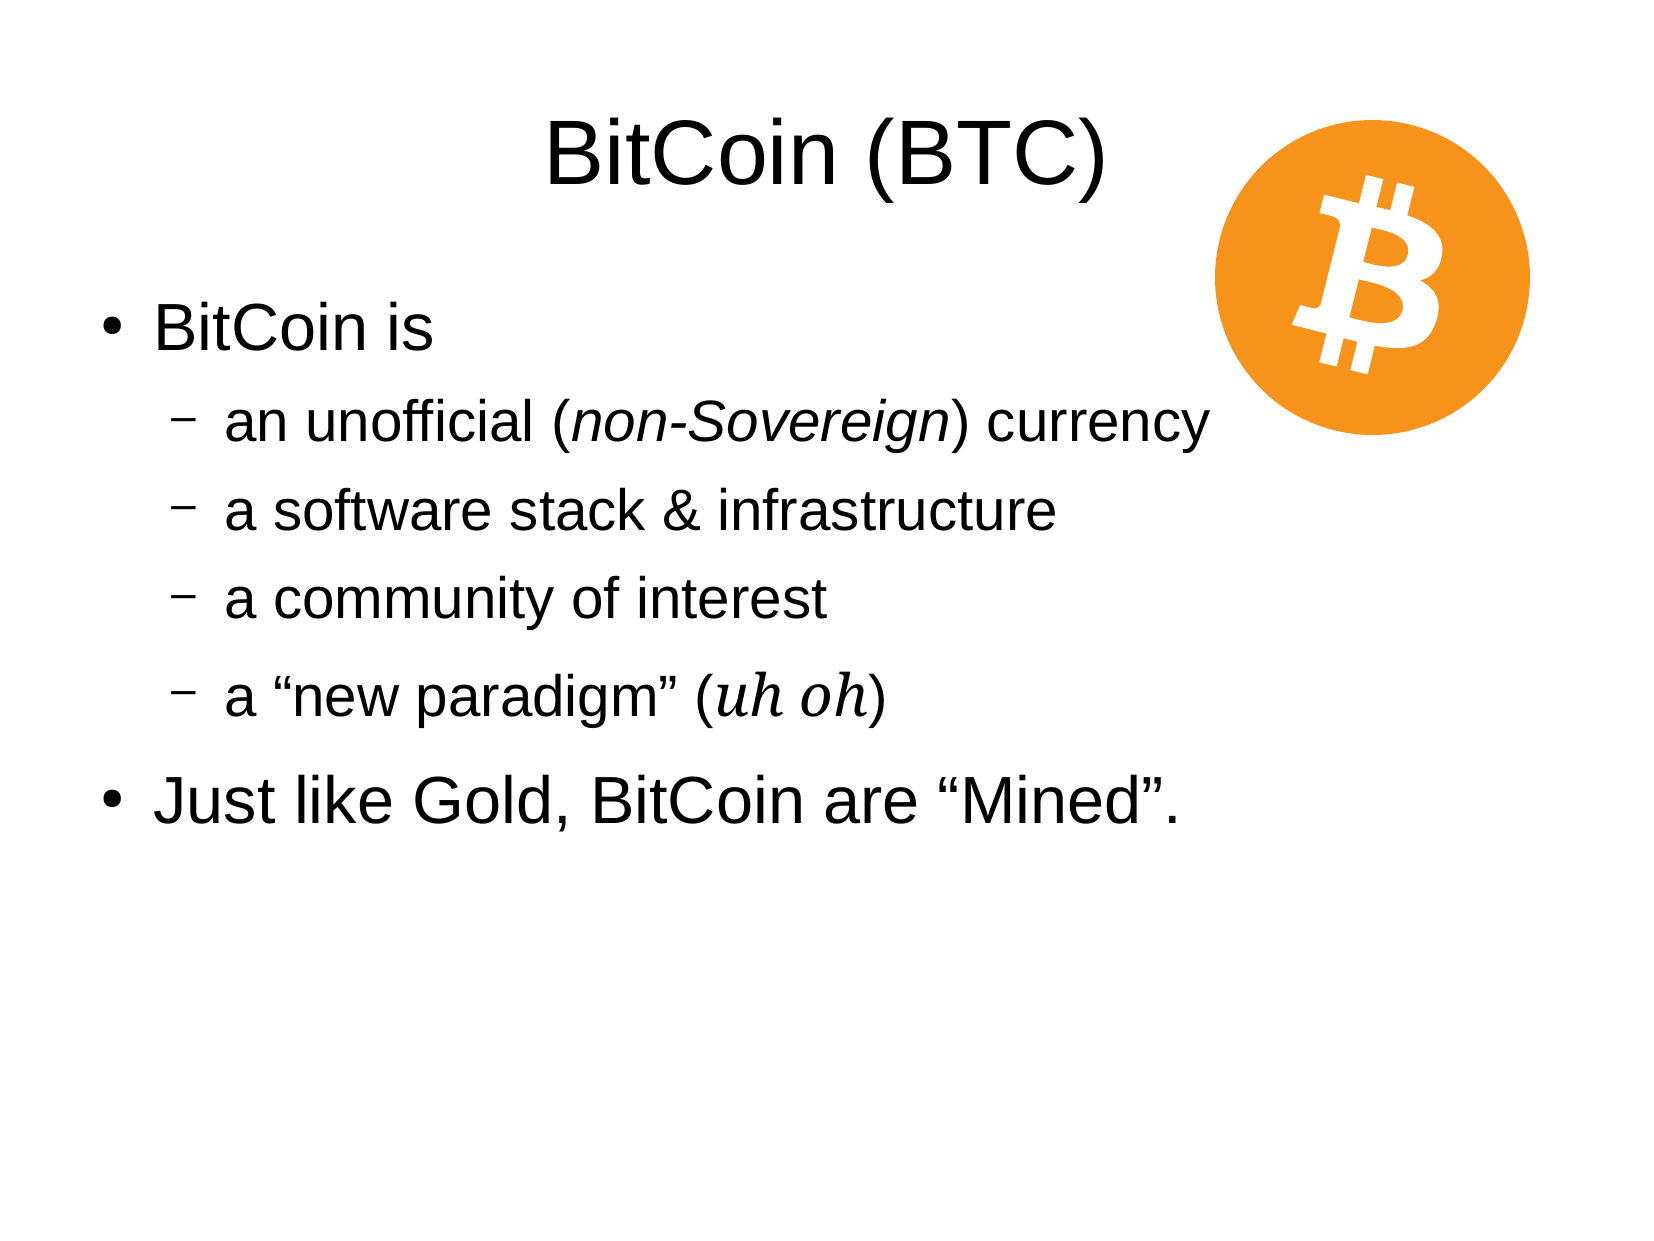

# BitCoin (BTC)
BitCoin is
an unofficial (non-Sovereign) currency
a software stack & infrastructure
a community of interest
a “new paradigm” (uh oh)
Just like Gold, BitCoin are “Mined”.